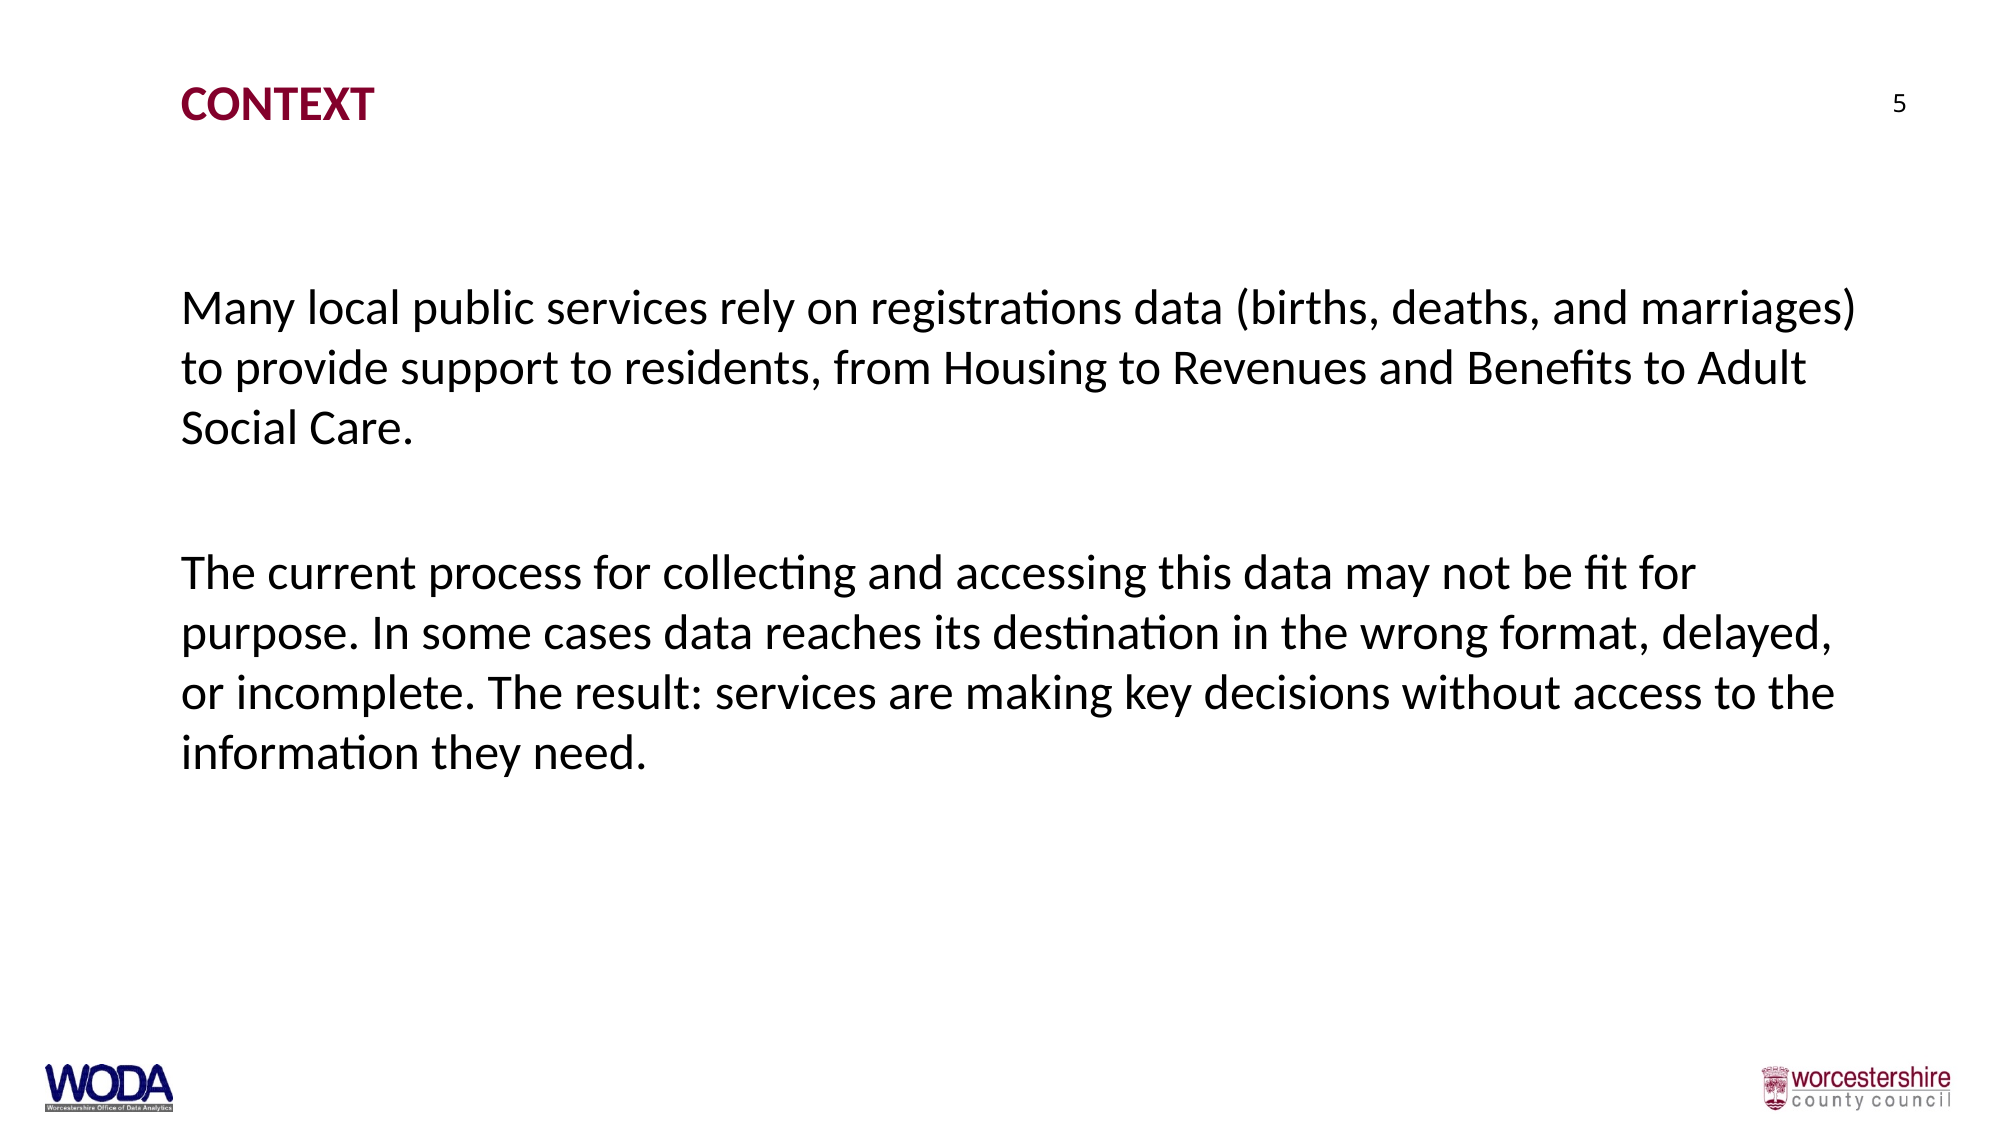

# CONTEXT
Many local public services rely on registrations data (births, deaths, and marriages) to provide support to residents, from Housing to Revenues and Benefits to Adult Social Care.
The current process for collecting and accessing this data may not be fit for purpose. In some cases data reaches its destination in the wrong format, delayed, or incomplete. The result: services are making key decisions without access to the information they need.